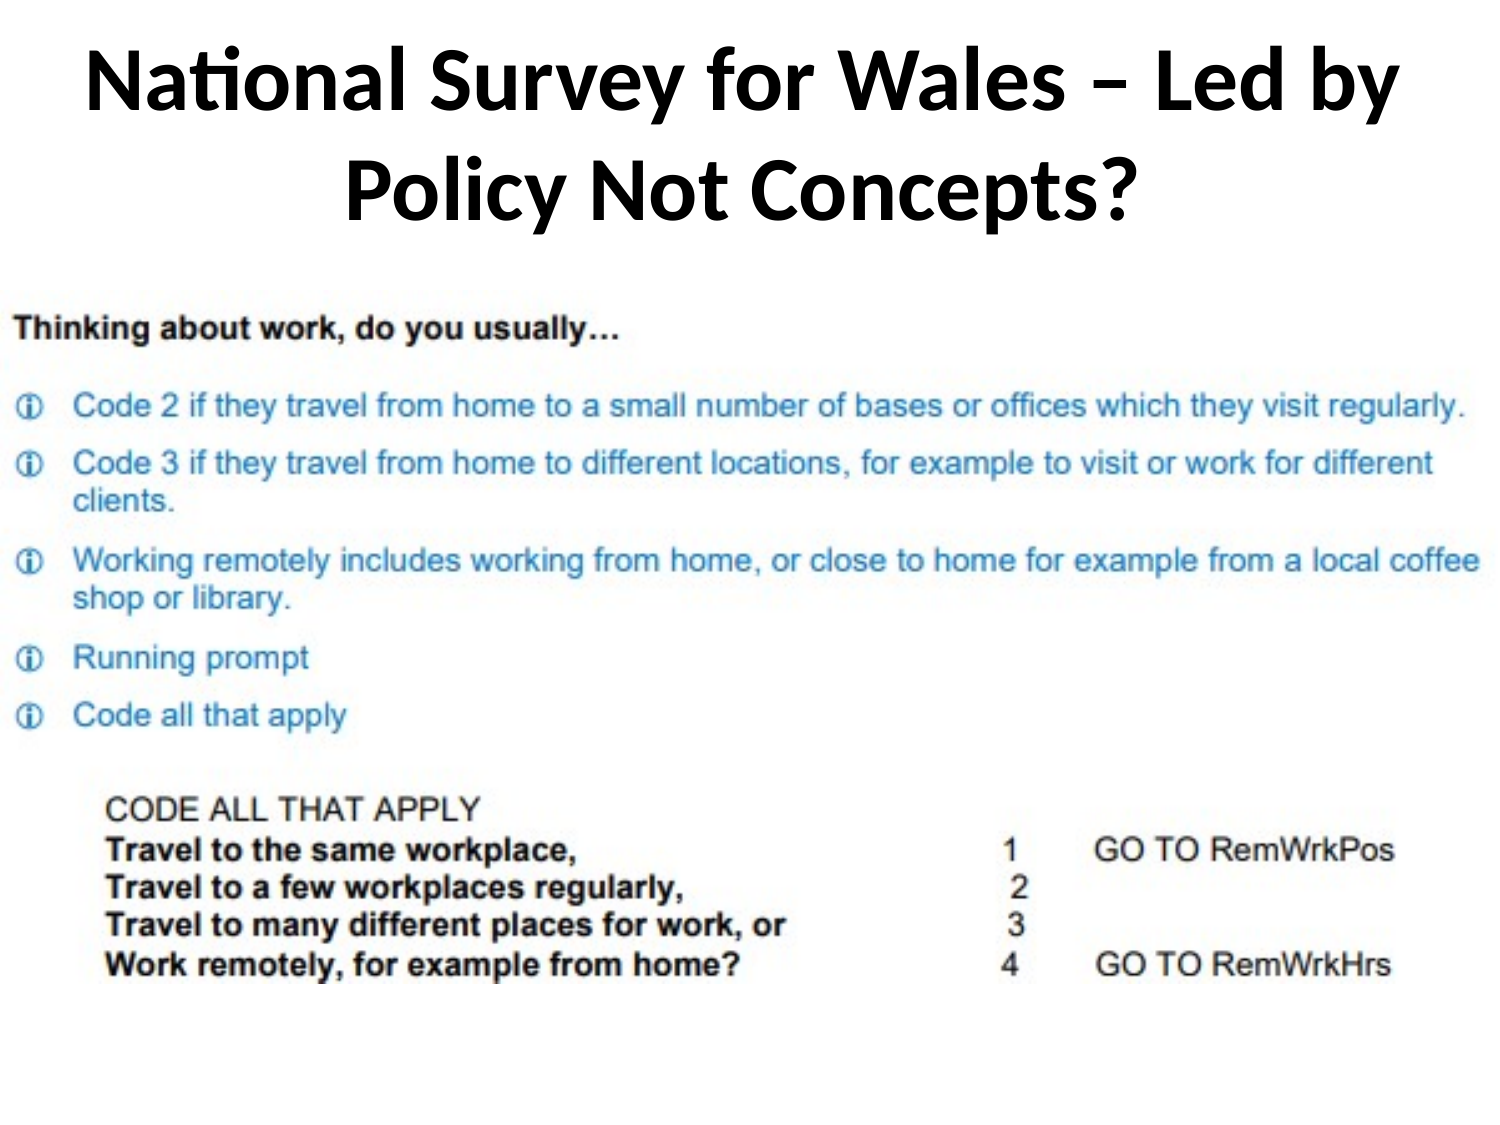

National Survey for Wales – Led by
Policy Not Concepts?